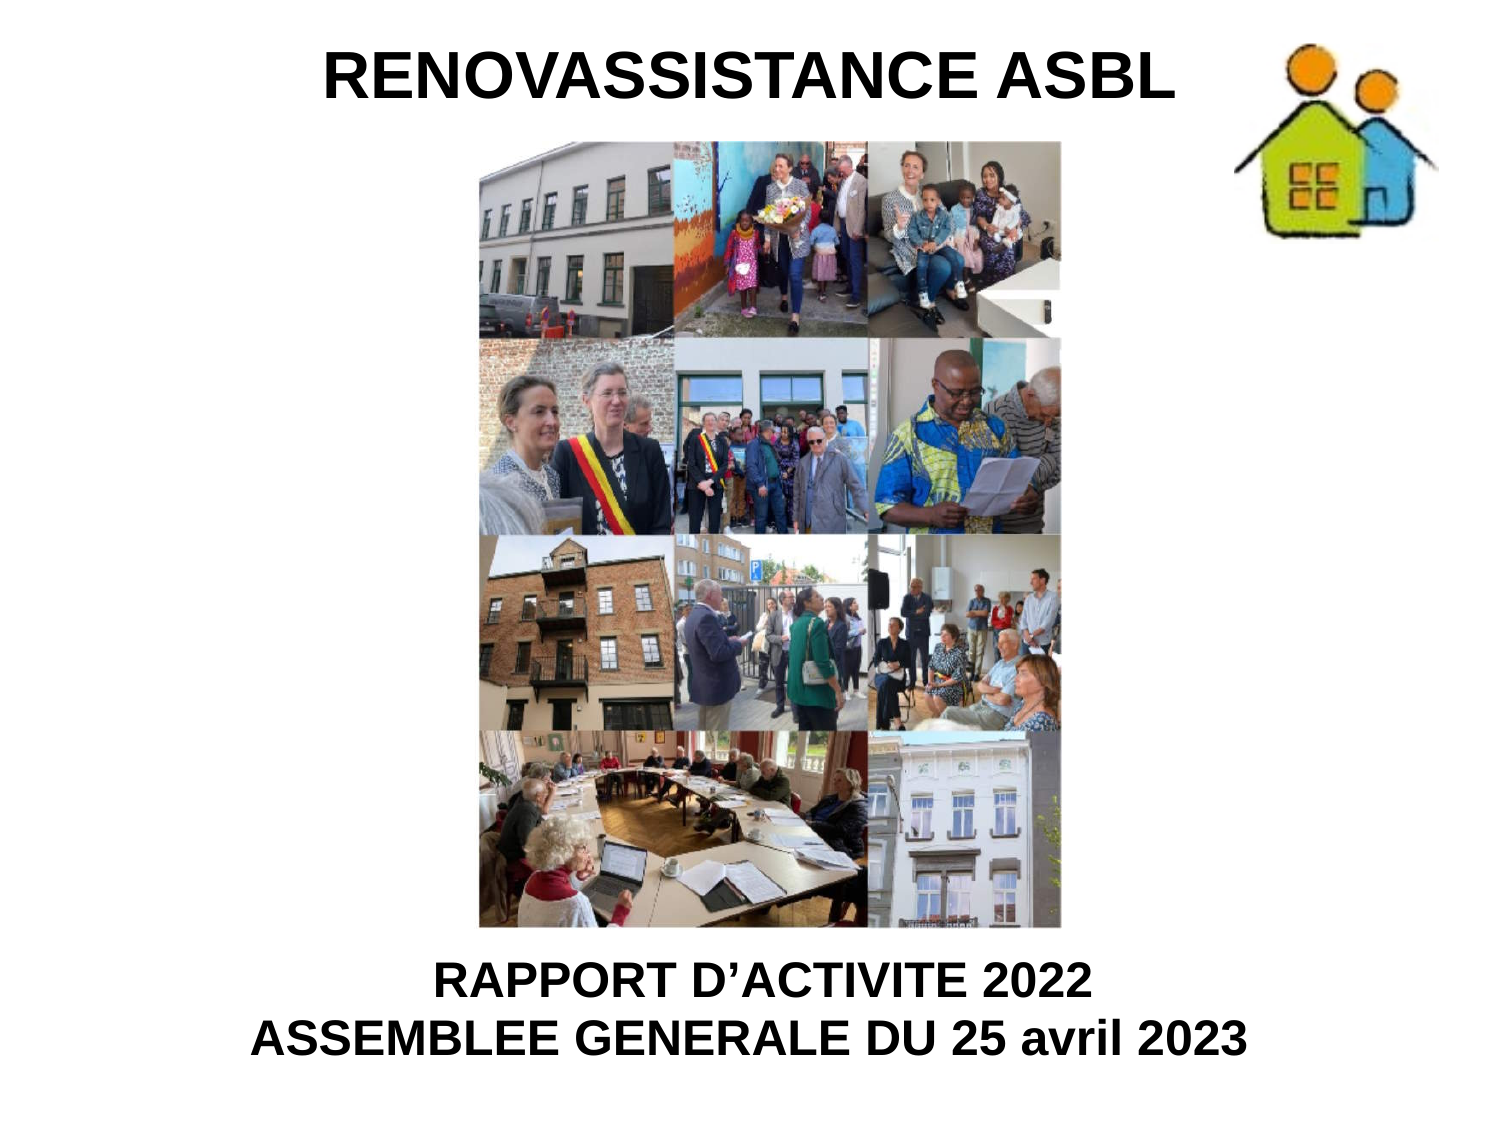

RENOVASSISTANCE ASBL
 RAPPORT D’ACTIVITE 2022
ASSEMBLEE GENERALE DU 25 avril 2023